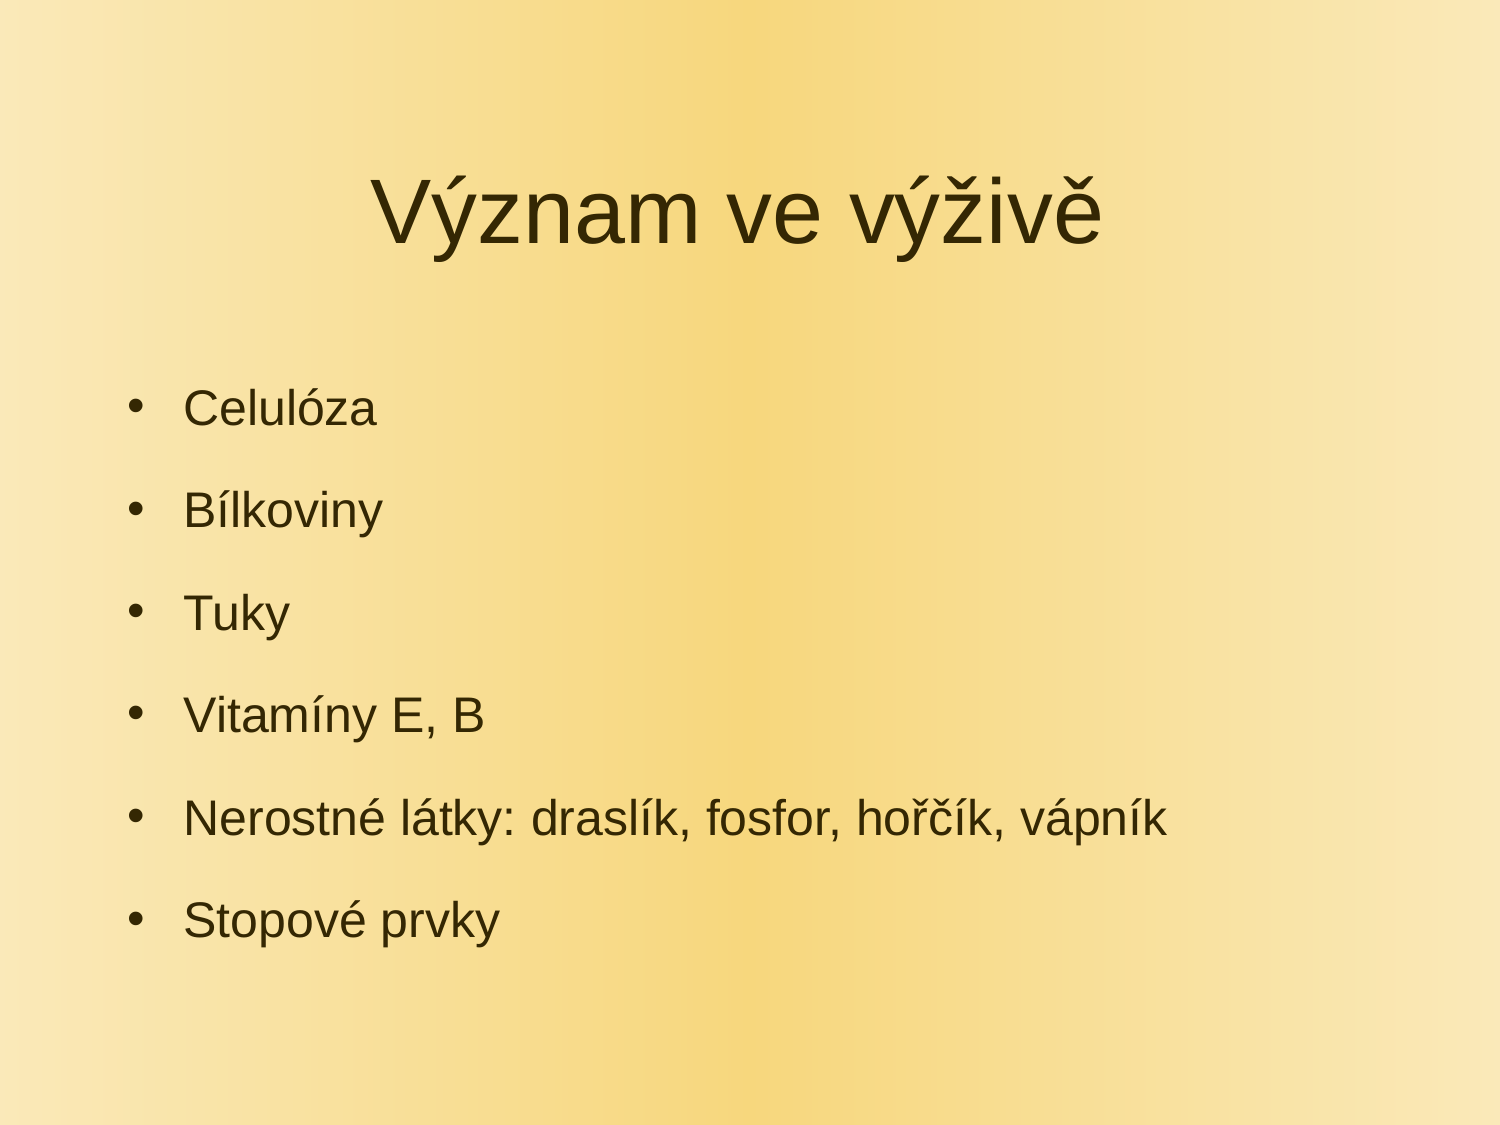

# Význam ve výživě
Celulóza
Bílkoviny
Tuky
Vitamíny E, B
Nerostné látky: draslík, fosfor, hořčík, vápník
Stopové prvky